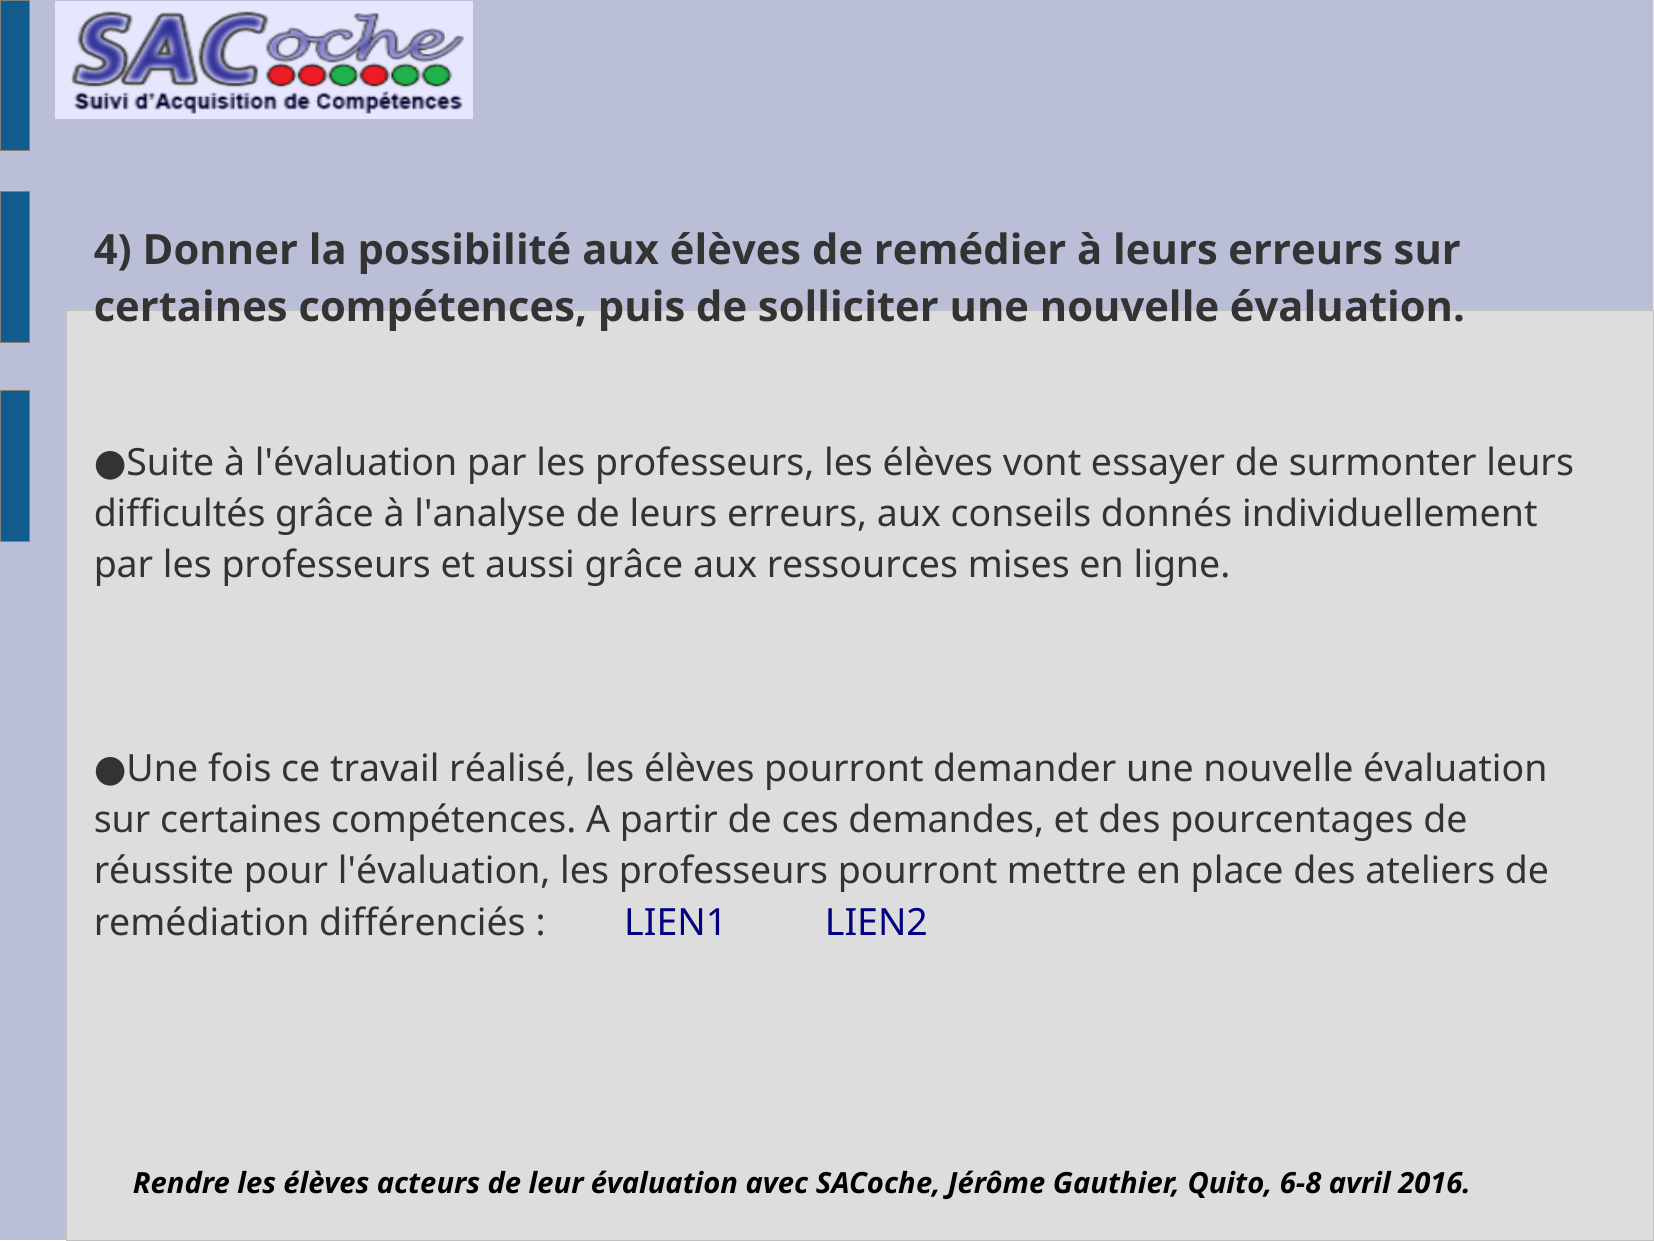

# 4) Donner la possibilité aux élèves de remédier à leurs erreurs sur certaines compétences, puis de solliciter une nouvelle évaluation. ●Suite à l'évaluation par les professeurs, les élèves vont essayer de surmonter leurs difficultés grâce à l'analyse de leurs erreurs, aux conseils donnés individuellement par les professeurs et aussi grâce aux ressources mises en ligne. ●Une fois ce travail réalisé, les élèves pourront demander une nouvelle évaluation sur certaines compétences. A partir de ces demandes, et des pourcentages de réussite pour l'évaluation, les professeurs pourront mettre en place des ateliers de remédiation différenciés : LIEN1 LIEN2
Rendre les élèves acteurs de leur évaluation avec SACoche, Jérôme Gauthier, Quito, 6-8 avril 2016.